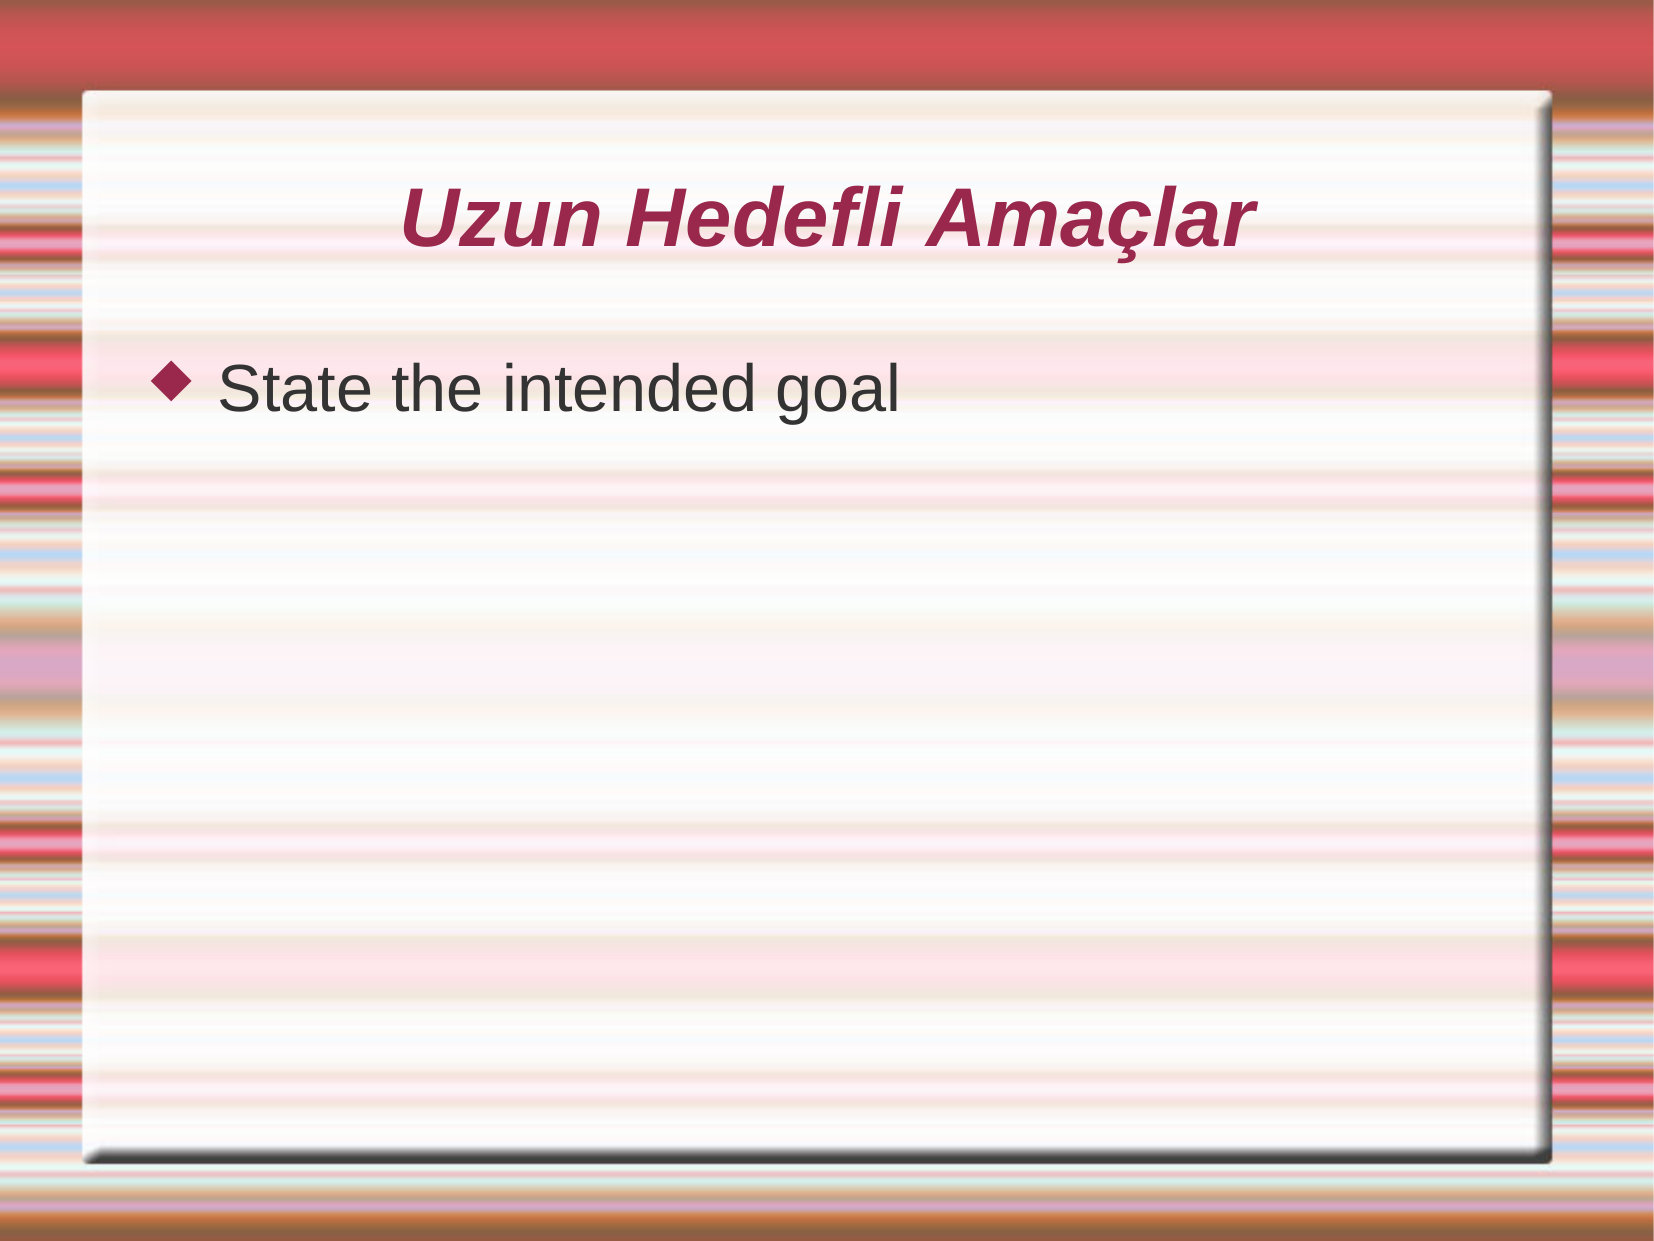

# Uzun Hedefli Amaçlar
State the intended goal